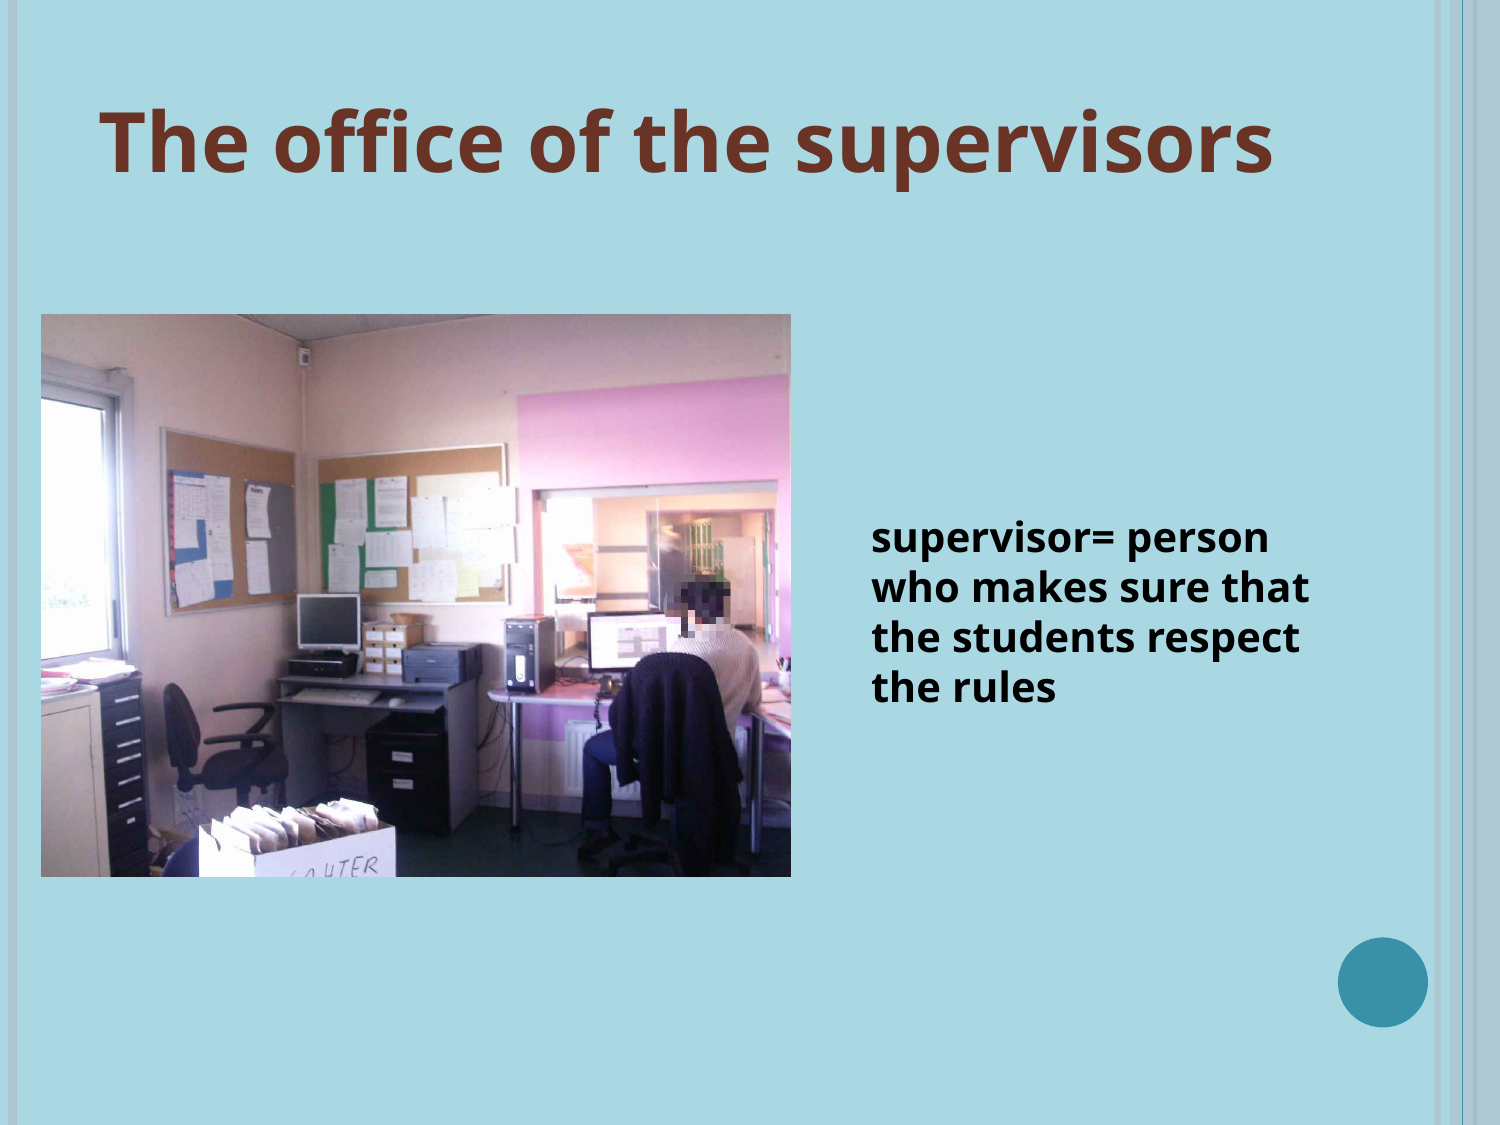

# The office of the supervisors
supervisor= person who makes sure that the students respect the rules